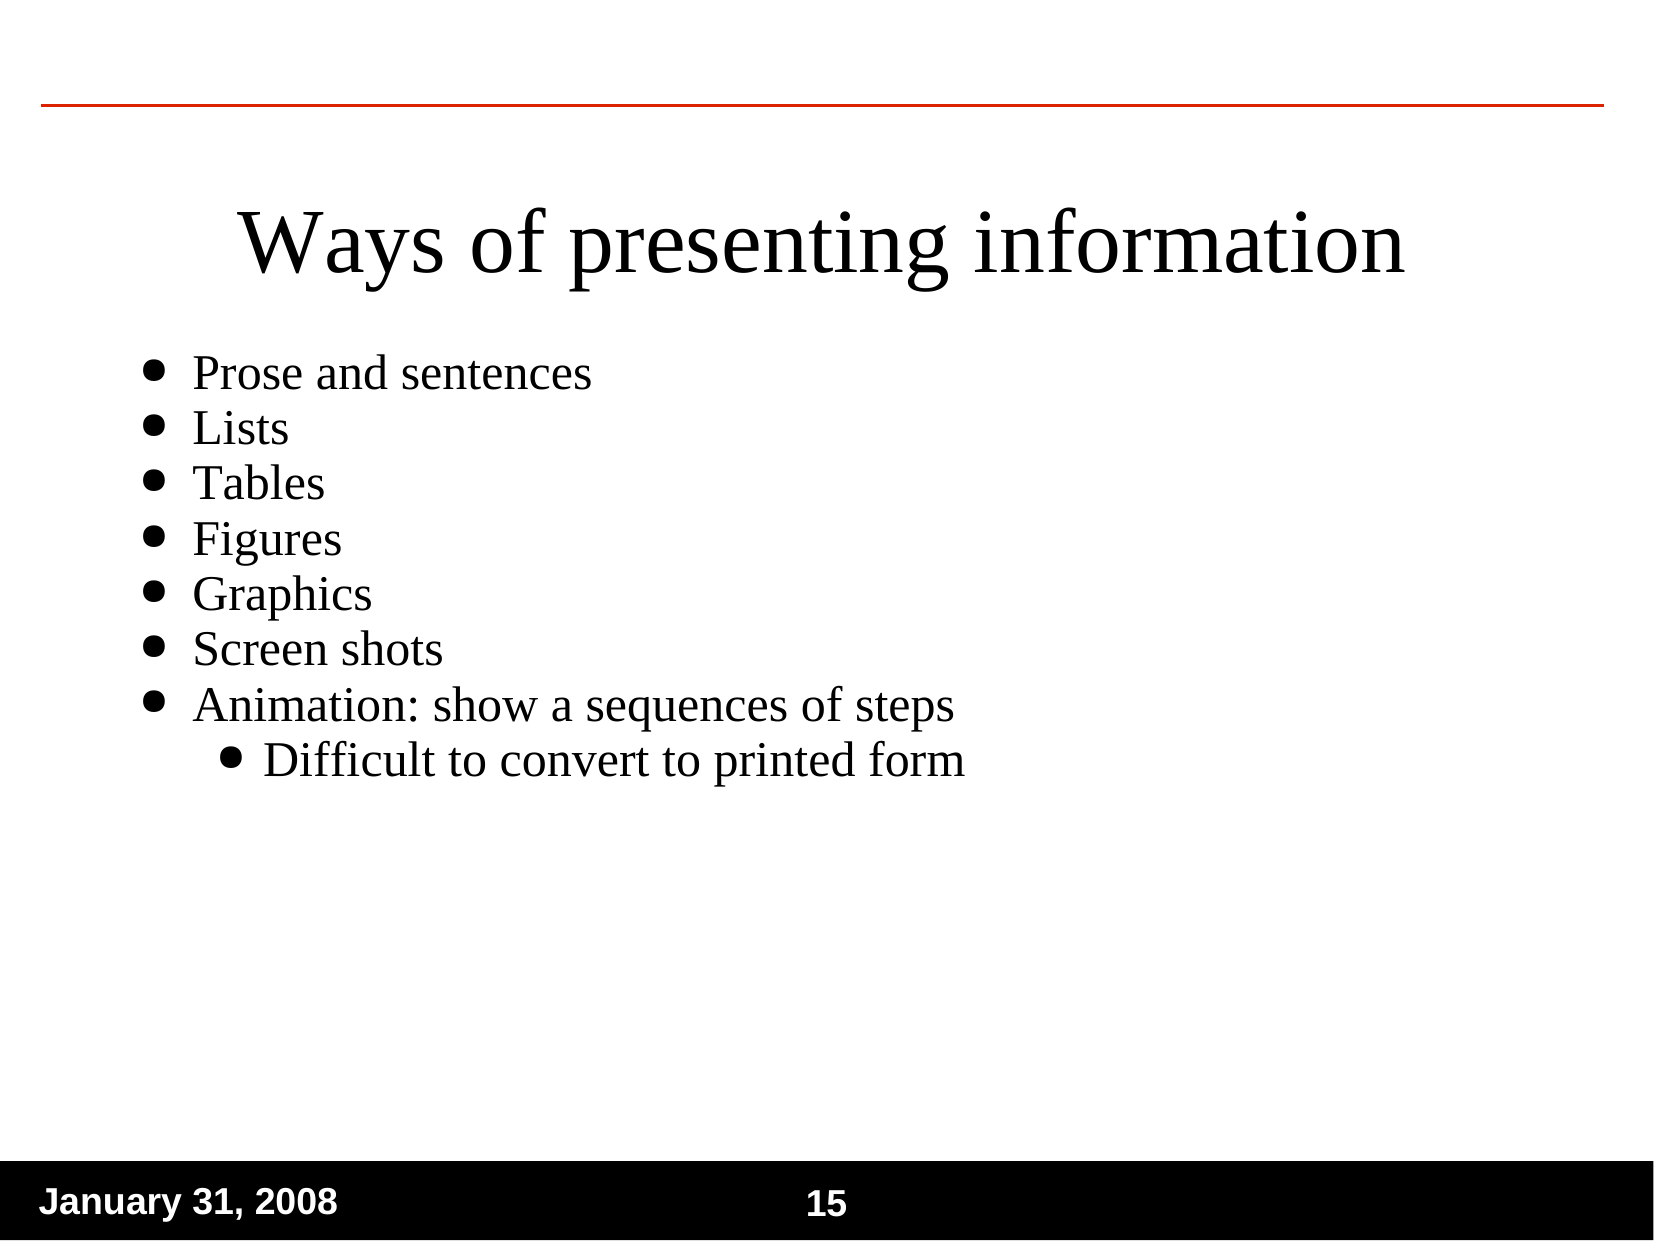

# Ways of presenting information
Prose and sentences
Lists
Tables
Figures
Graphics
Screen shots
Animation: show a sequences of steps
Difficult to convert to printed form